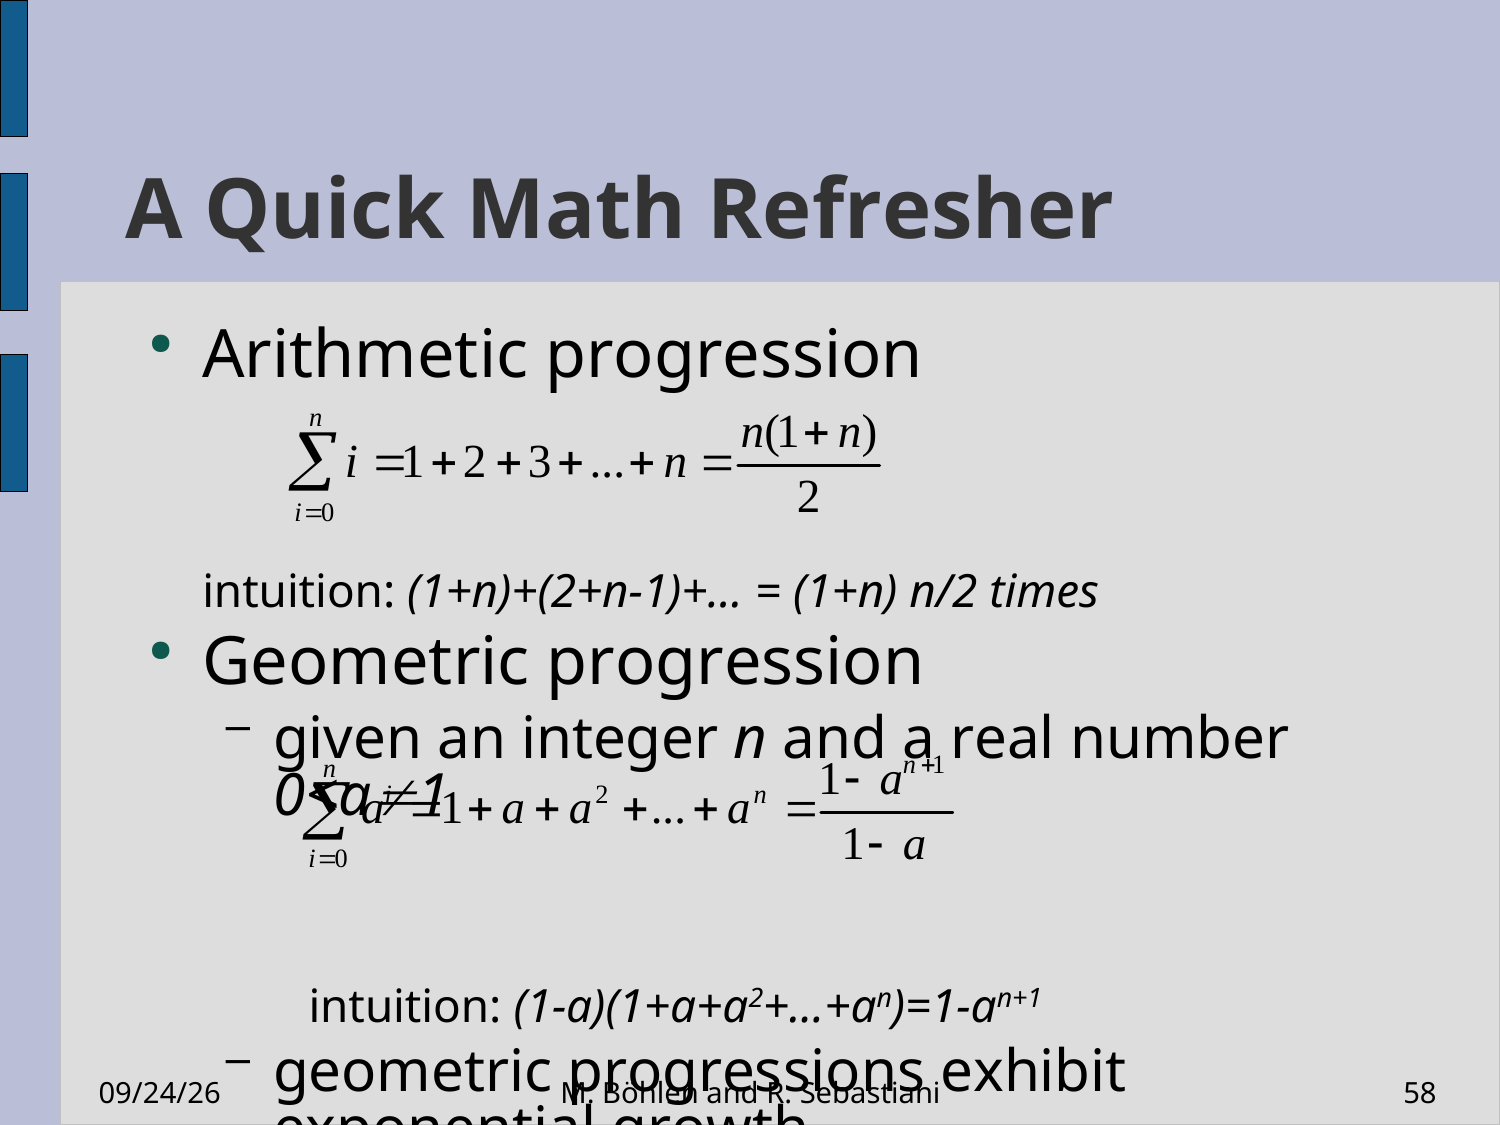

# A Quick Math Refresher
Arithmetic progression
intuition: (1+n)+(2+n-1)+... = (1+n) n/2 times
Geometric progression
given an integer n and a real number 0<a1
intuition: (1-a)(1+a+a2+...+an)=1-an+1
geometric progressions exhibit exponential growth
M. Böhlen and R. Sebastiani
58